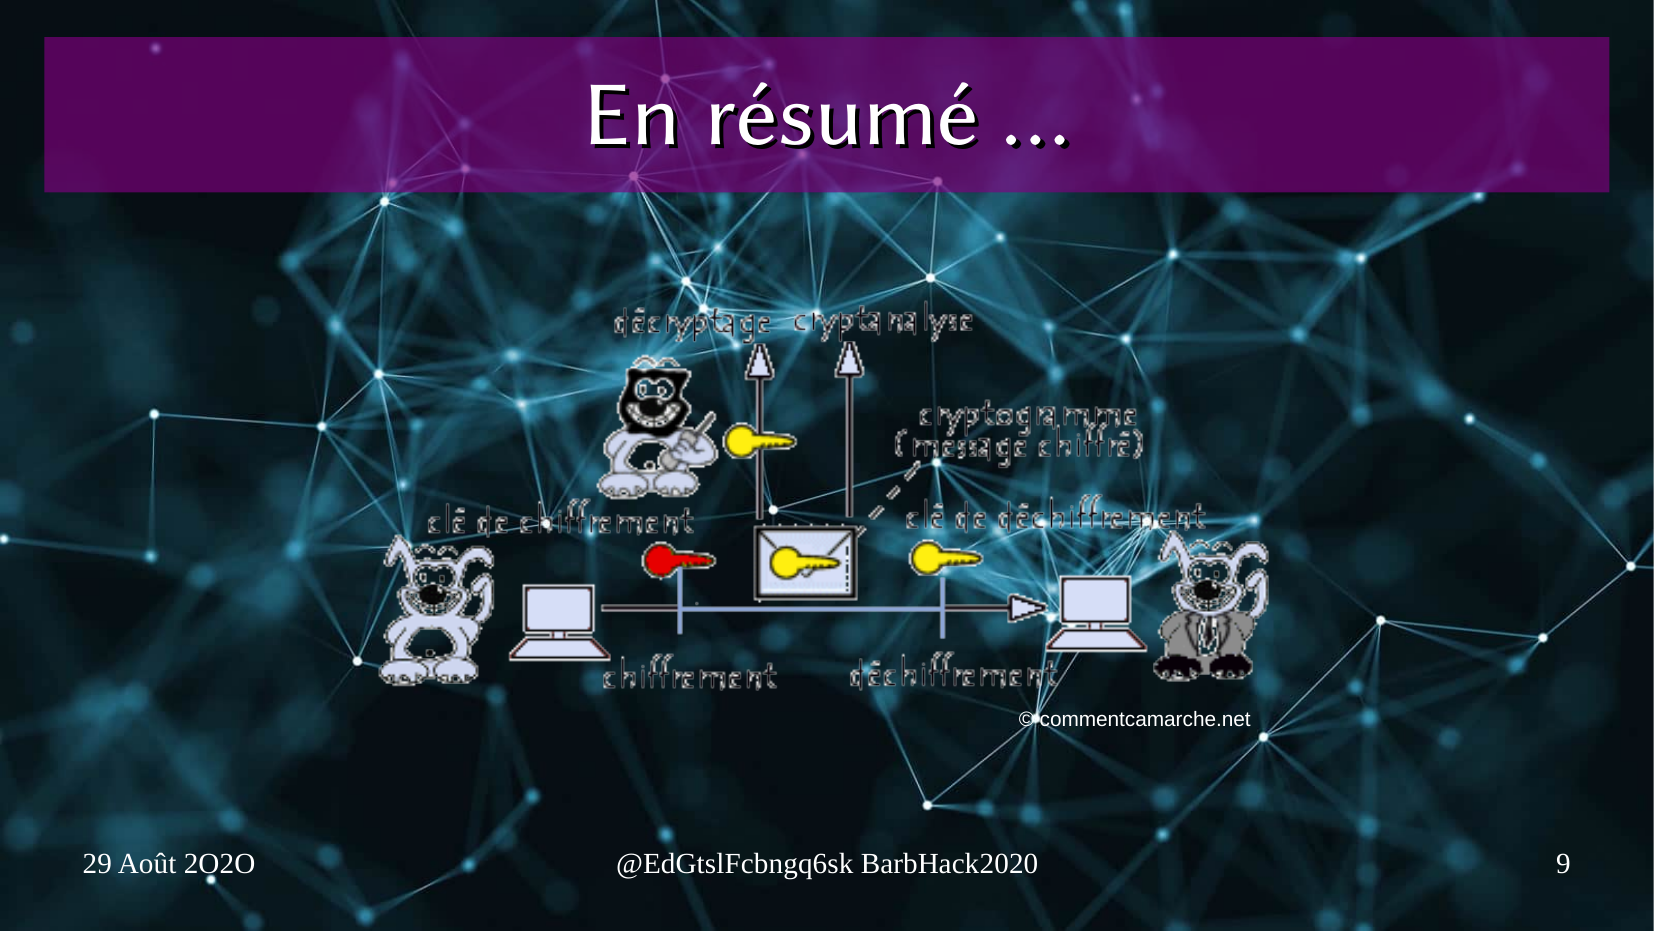

# En résumé ...
© commentcamarche.net
29 Août 2O2O
@EdGtslFcbngq6sk BarbHack2020
9